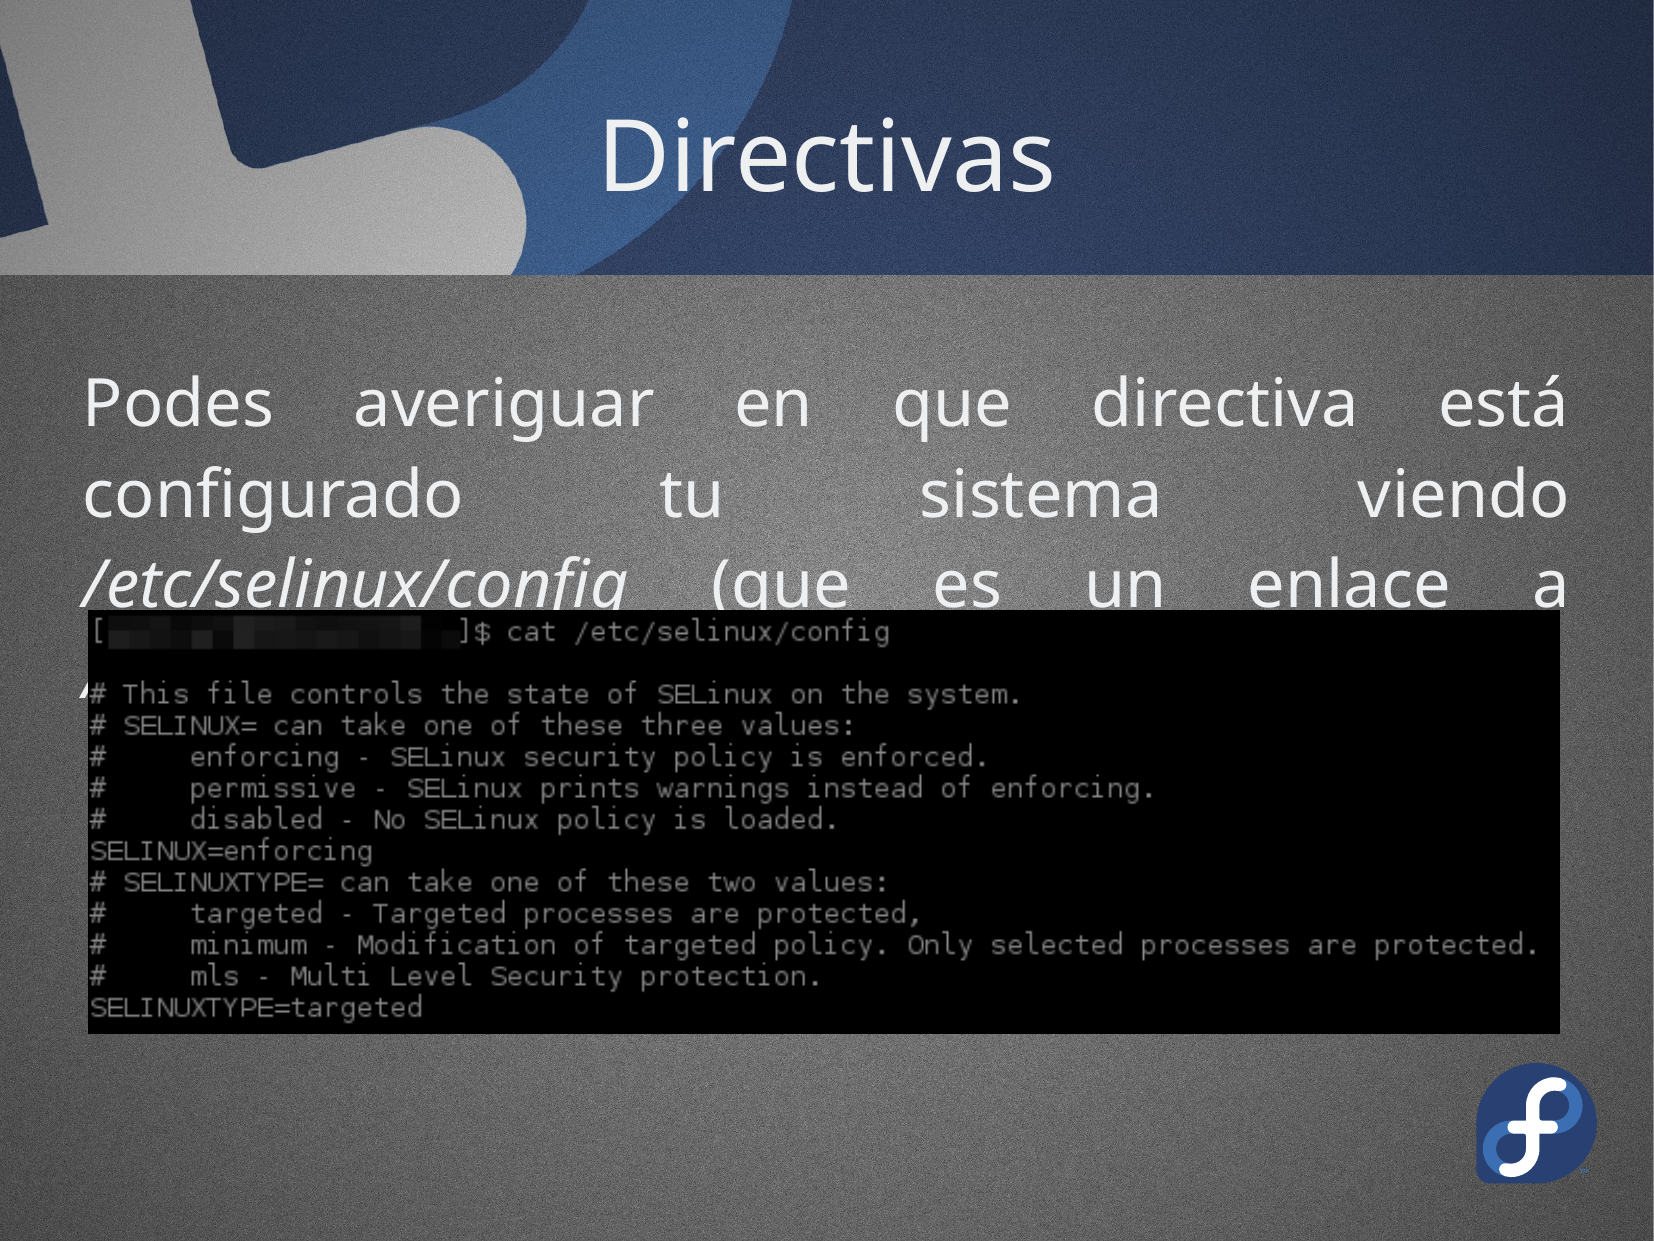

# Directivas
Podes averiguar en que directiva está configurado tu sistema viendo /etc/selinux/config (que es un enlace a /etc/sysconfig/selinux)